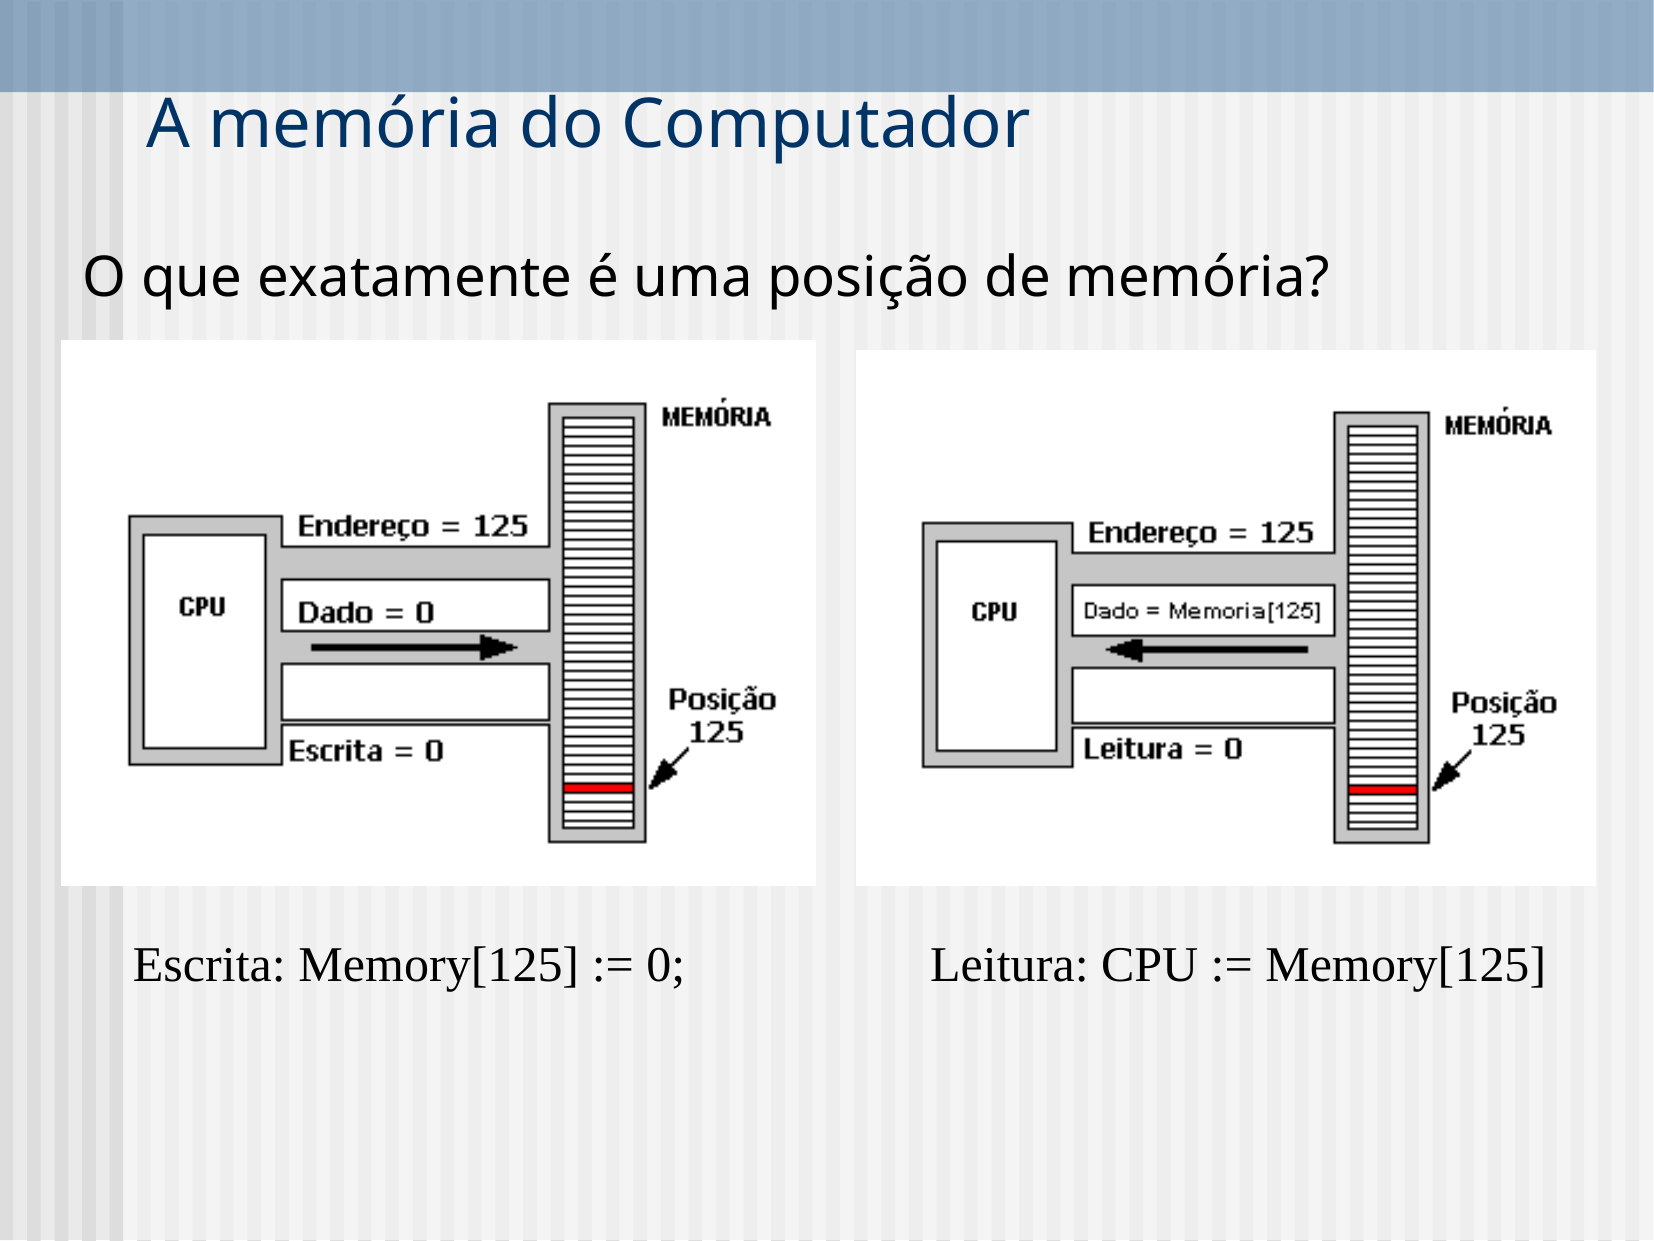

# A memória do Computador
O que exatamente é uma posição de memória?
Escrita: Memory[125] := 0;
Leitura: CPU := Memory[125]